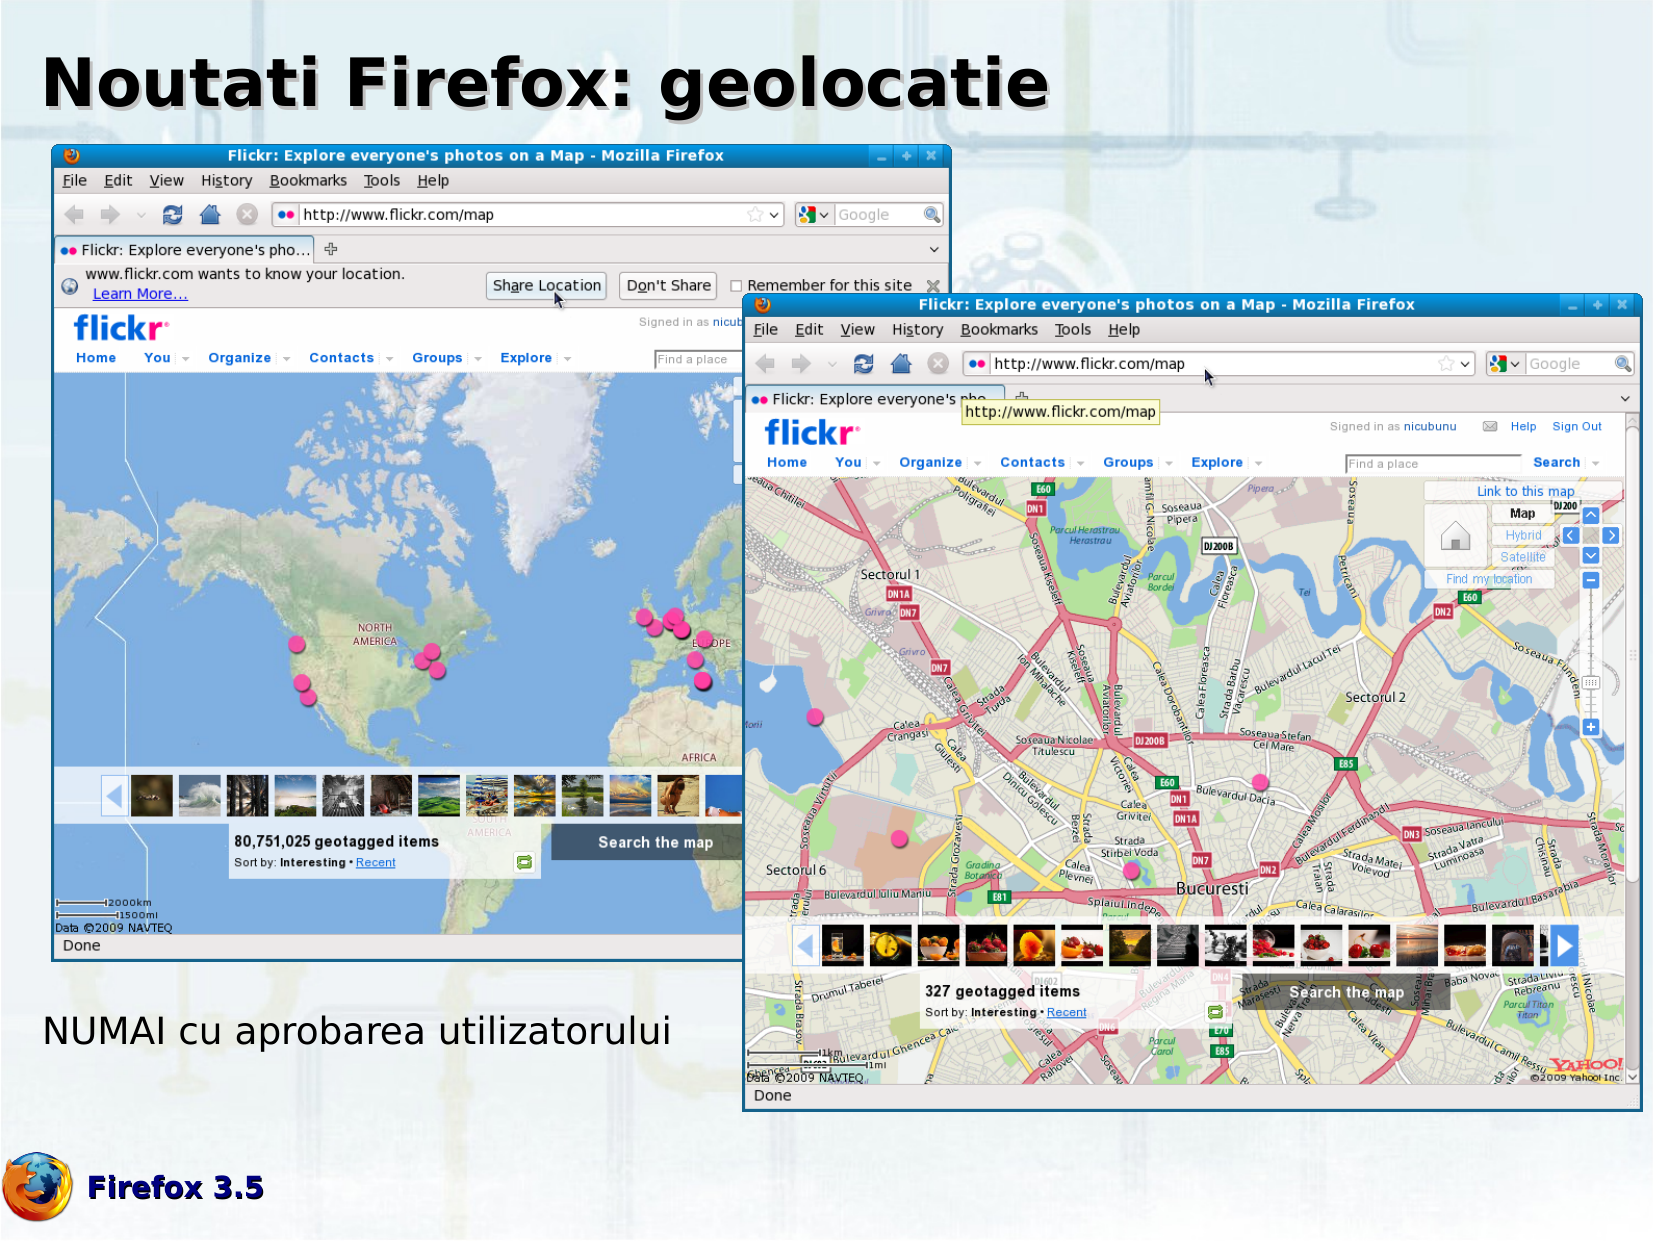

Noutati Firefox: geolocatie
NUMAI cu aprobarea utilizatorului
Firefox 3.5